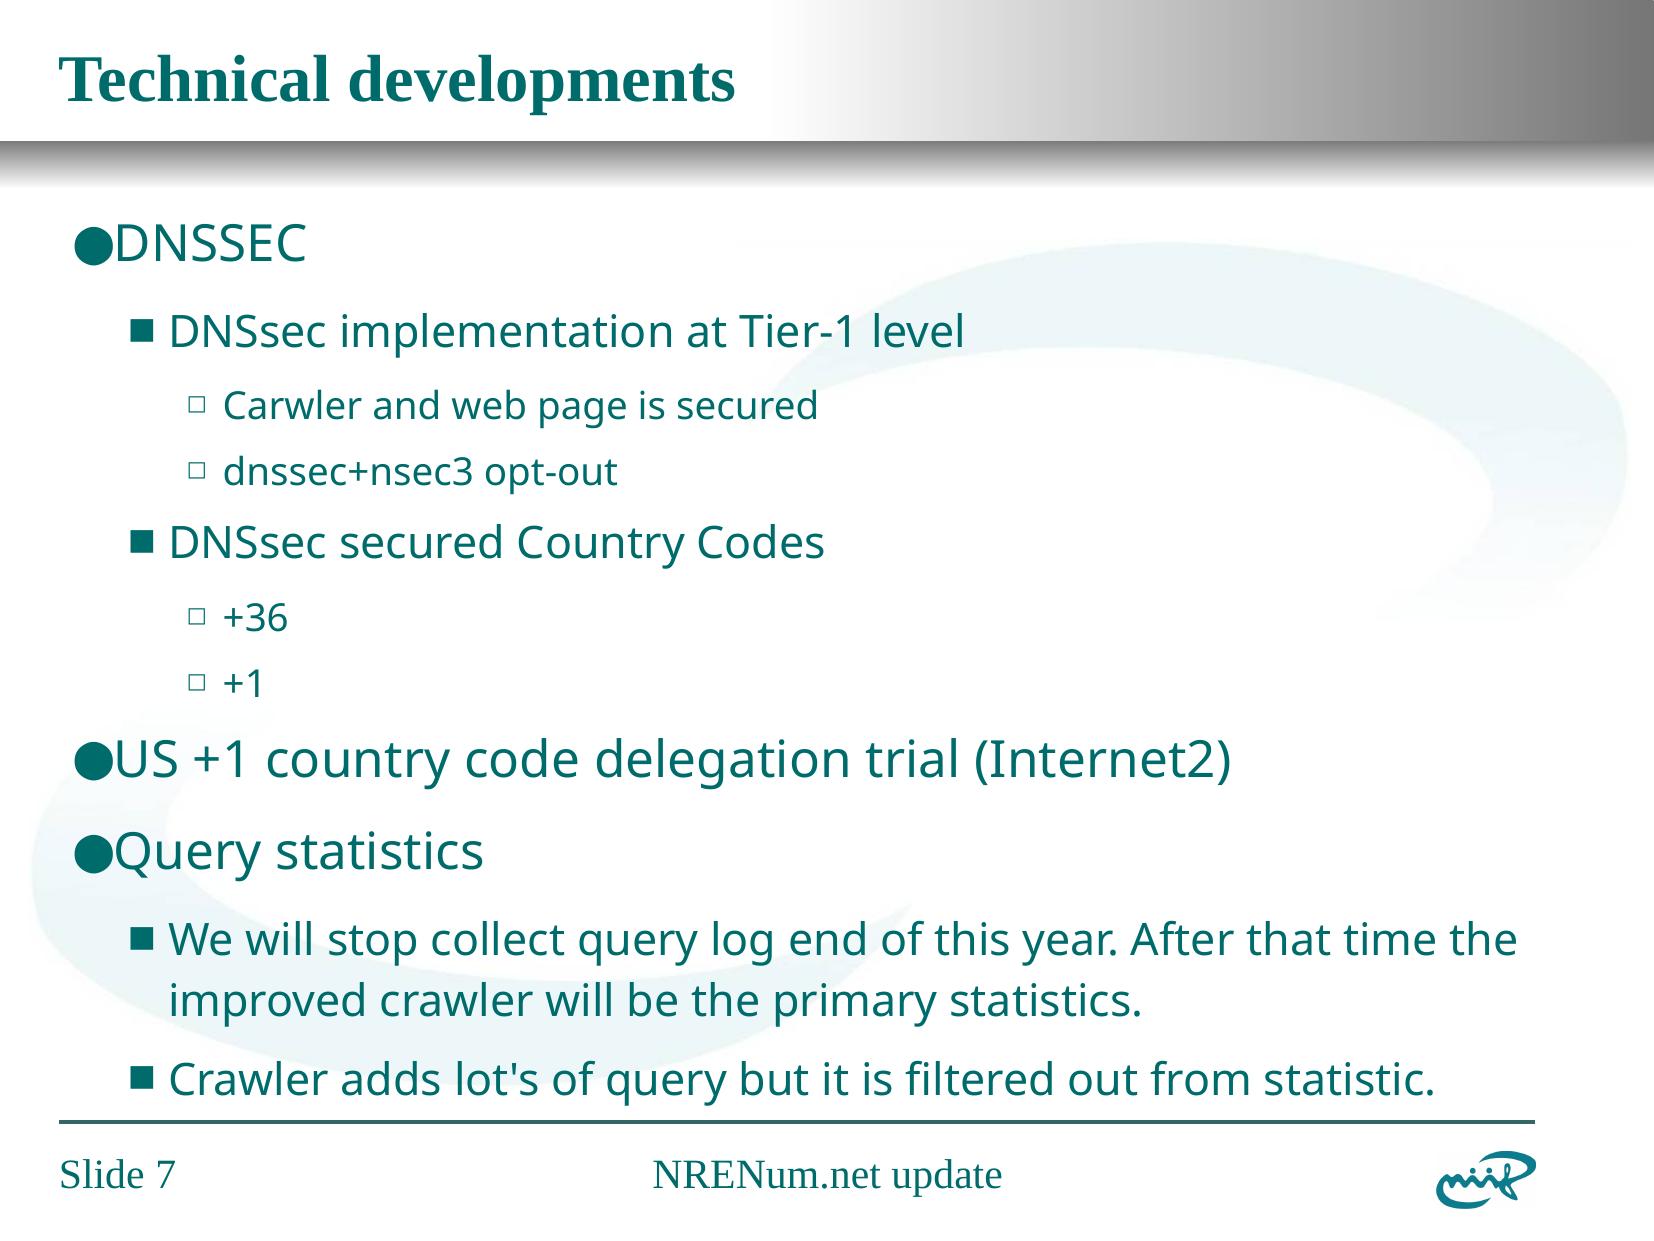

# Technical developments
DNSSEC
DNSsec implementation at Tier-1 level
Carwler and web page is secured
dnssec+nsec3 opt-out
DNSsec secured Country Codes
+36
+1
US +1 country code delegation trial (Internet2)
Query statistics
We will stop collect query log end of this year. After that time the improved crawler will be the primary statistics.
Crawler adds lot's of query but it is filtered out from statistic.
7
NRENum.net update